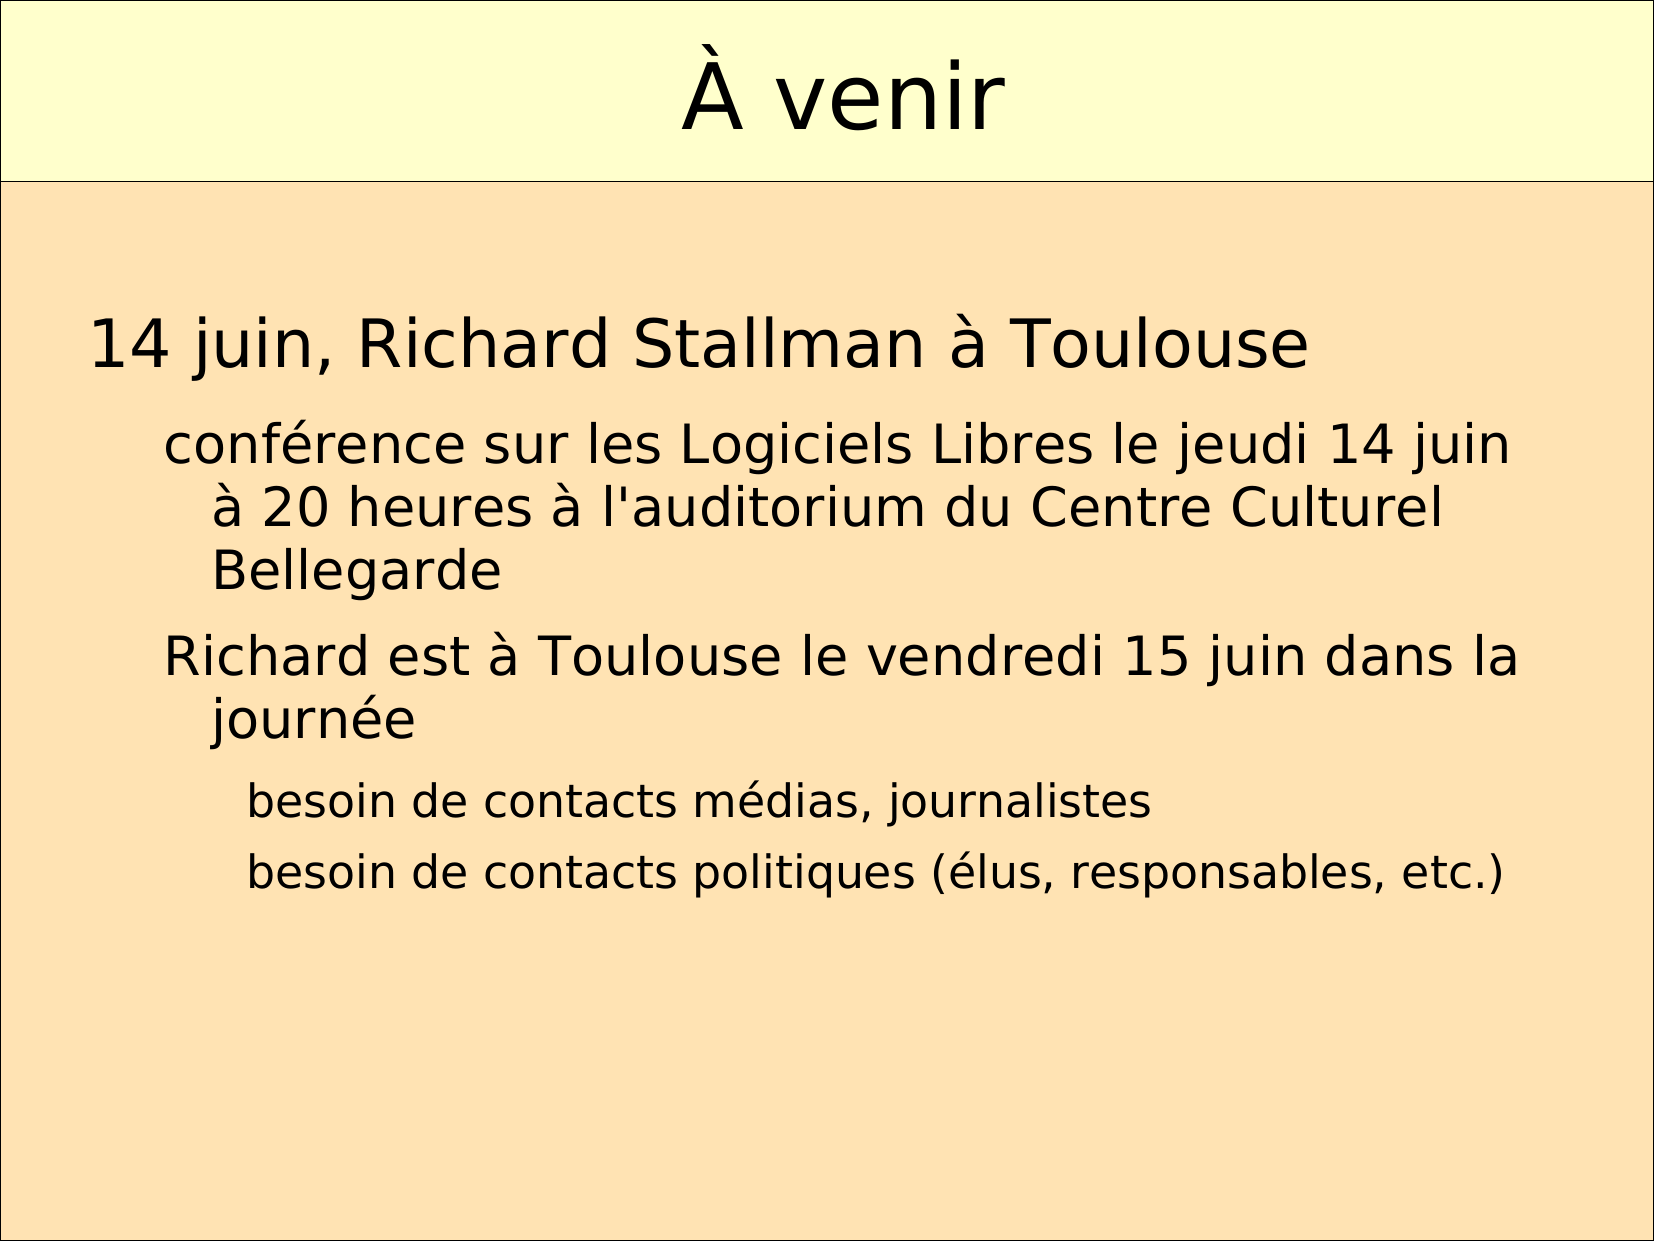

# À venir
14 juin, Richard Stallman à Toulouse
conférence sur les Logiciels Libres le jeudi 14 juin à 20 heures à l'auditorium du Centre Culturel Bellegarde
Richard est à Toulouse le vendredi 15 juin dans la journée
besoin de contacts médias, journalistes
besoin de contacts politiques (élus, responsables, etc.)